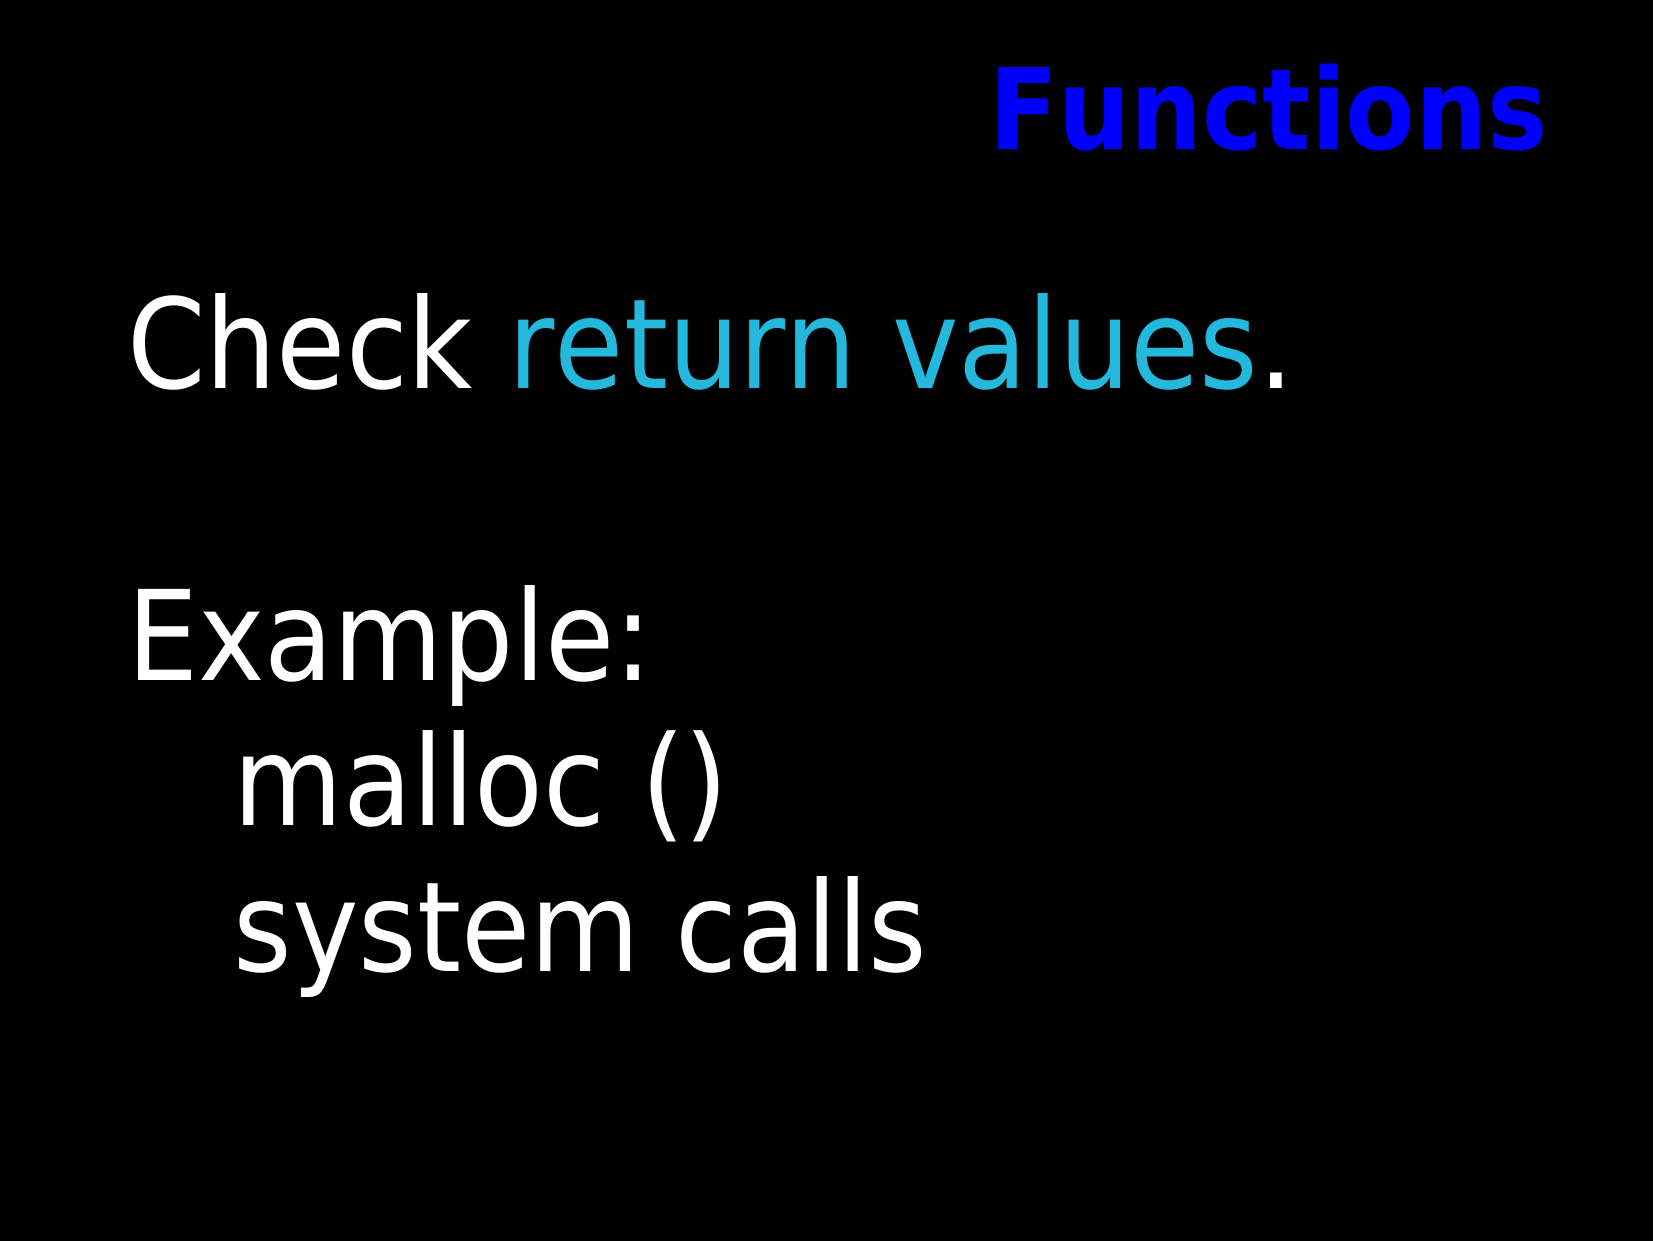

Functions
Check return values.
Example:
 malloc ()
 system calls